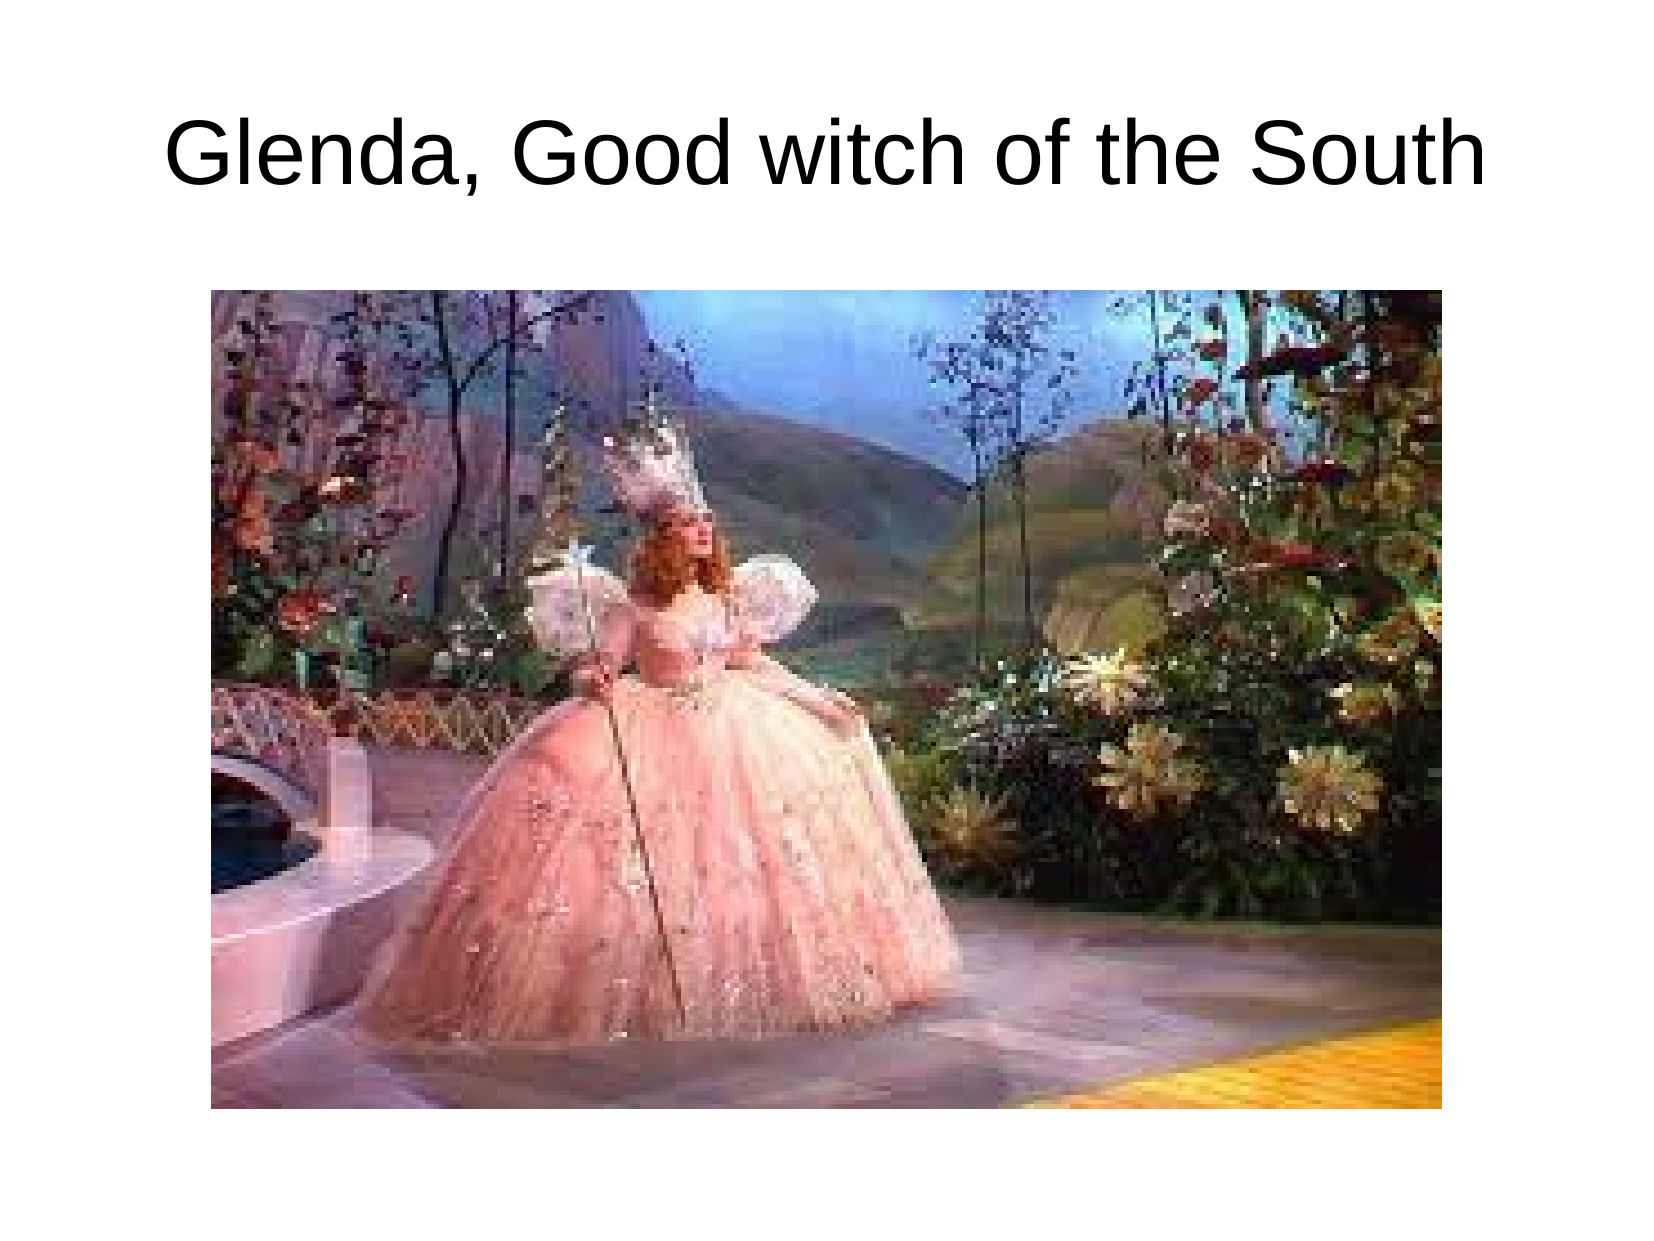

# Glenda, Good witch of the South